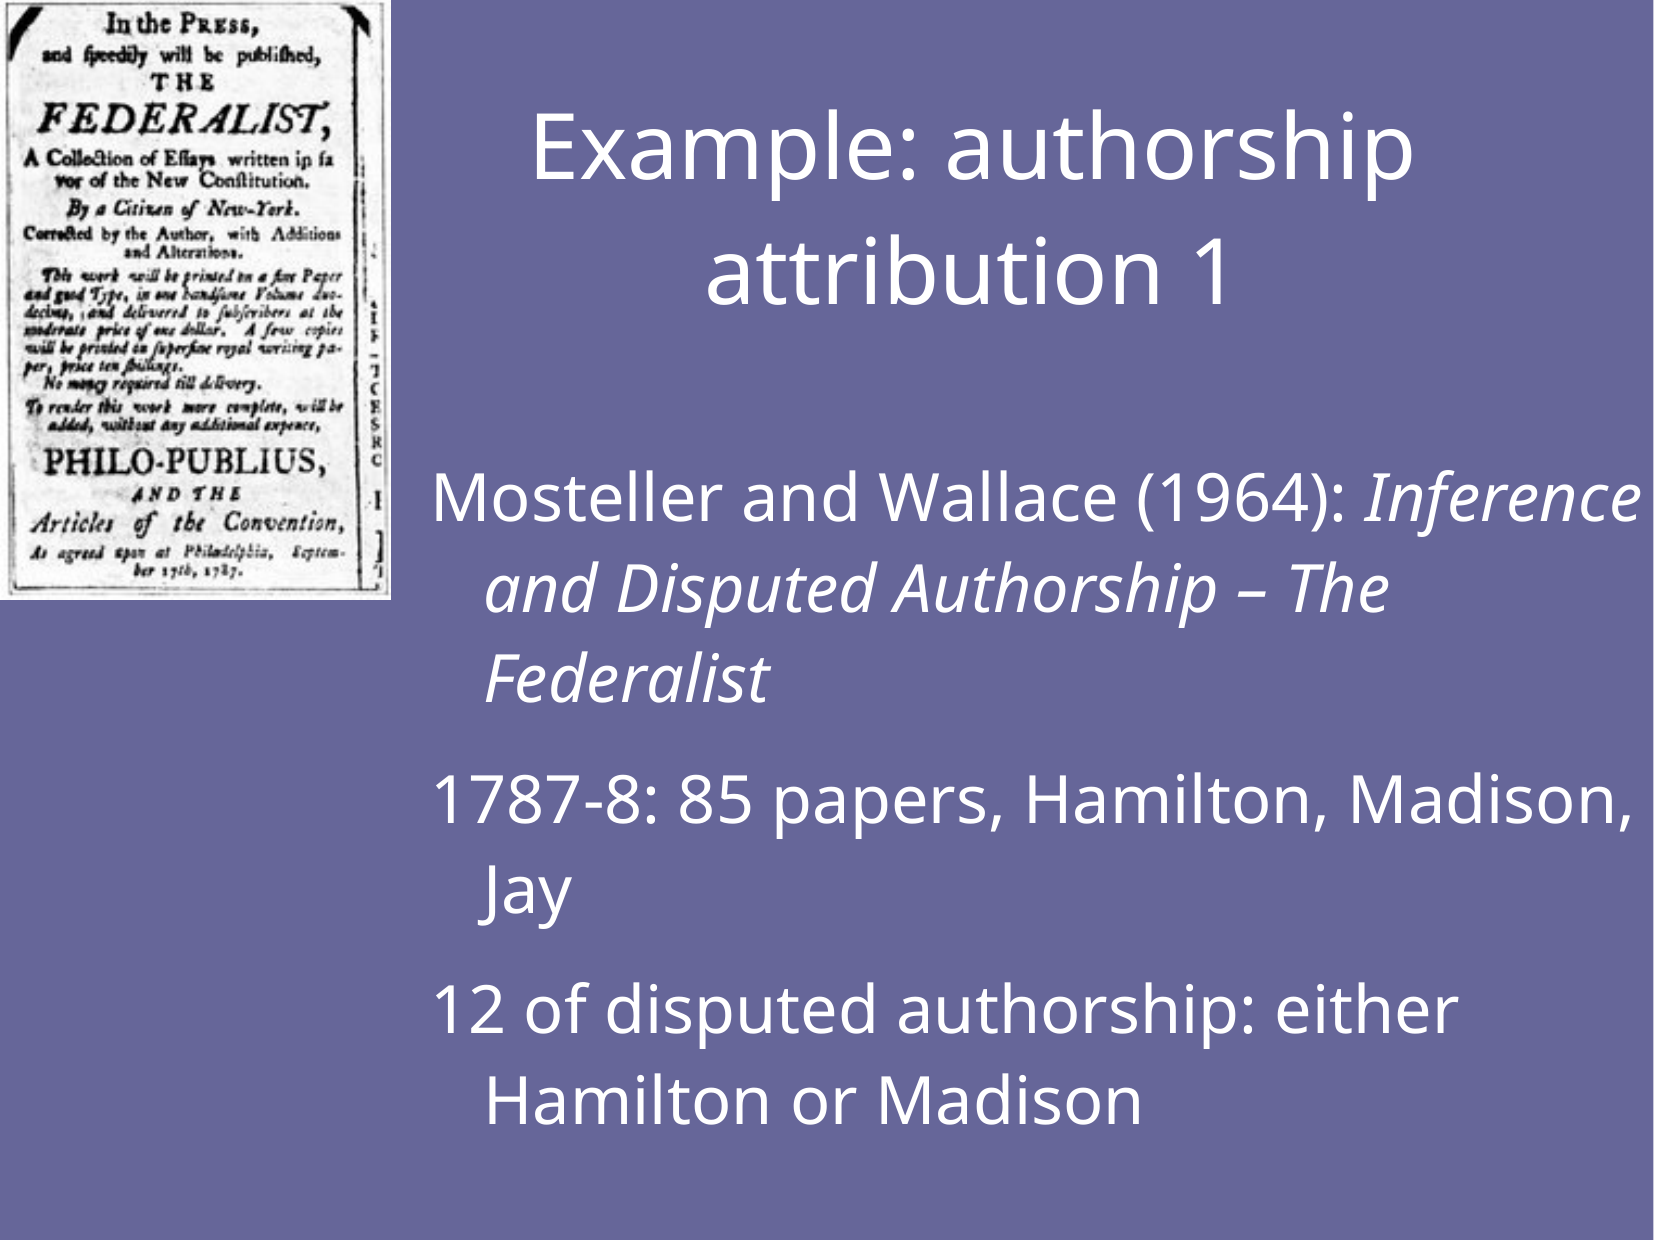

# Example: authorship attribution 1
Mosteller and Wallace (1964): Inference and Disputed Authorship – The Federalist
1787-8: 85 papers, Hamilton, Madison, Jay
12 of disputed authorship: either Hamilton or Madison